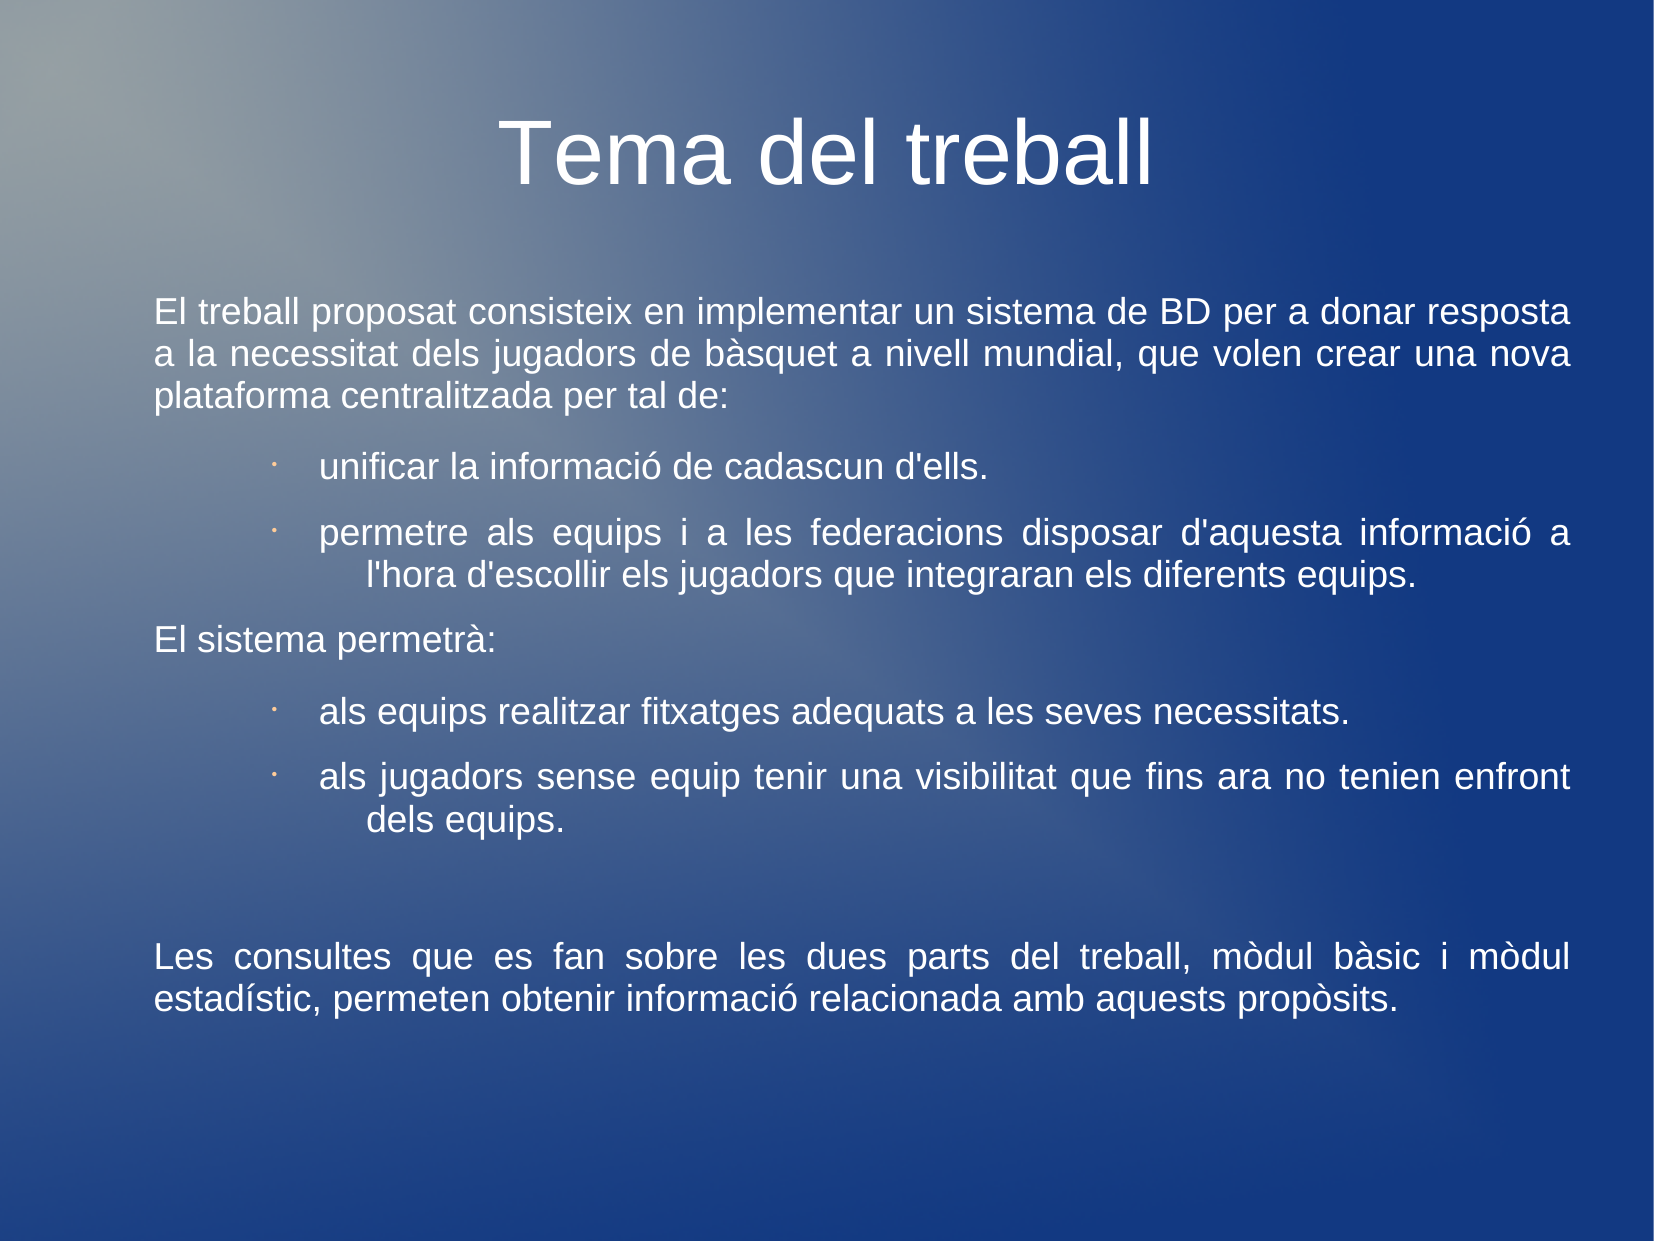

# Tema del treball
El treball proposat consisteix en implementar un sistema de BD per a donar resposta a la necessitat dels jugadors de bàsquet a nivell mundial, que volen crear una nova plataforma centralitzada per tal de:
unificar la informació de cadascun d'ells.
permetre als equips i a les federacions disposar d'aquesta informació a l'hora d'escollir els jugadors que integraran els diferents equips.
El sistema permetrà:
als equips realitzar fitxatges adequats a les seves necessitats.
als jugadors sense equip tenir una visibilitat que fins ara no tenien enfront dels equips.
Les consultes que es fan sobre les dues parts del treball, mòdul bàsic i mòdul estadístic, permeten obtenir informació relacionada amb aquests propòsits.